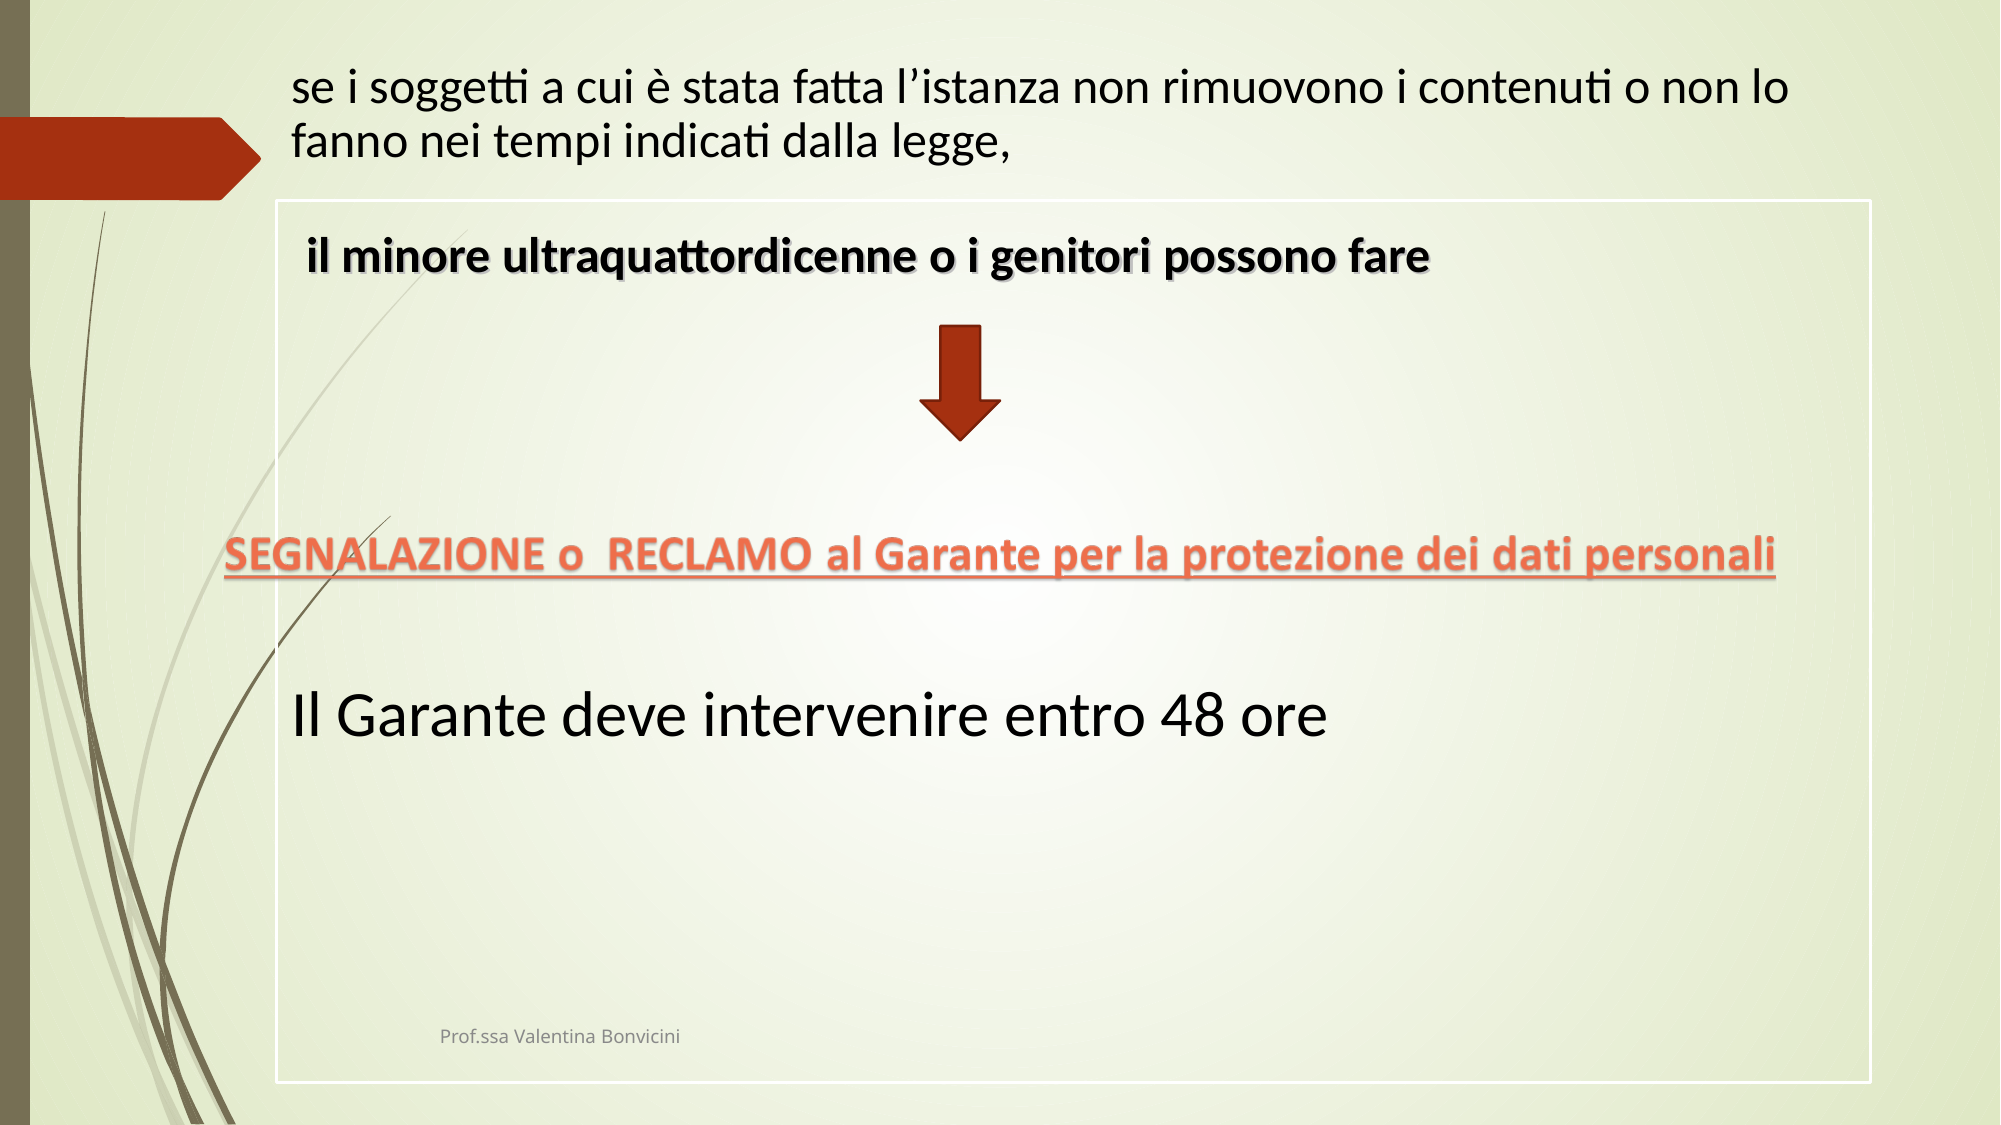

se i soggetti a cui è stata fatta l’istanza non rimuovono i contenuti o non lo fanno nei tempi indicati dalla legge,
# il minore ultraquattordicenne o i genitori possono fare Il Garante deve intervenire entro 48 ore
Prof.ssa Valentina Bonvicini